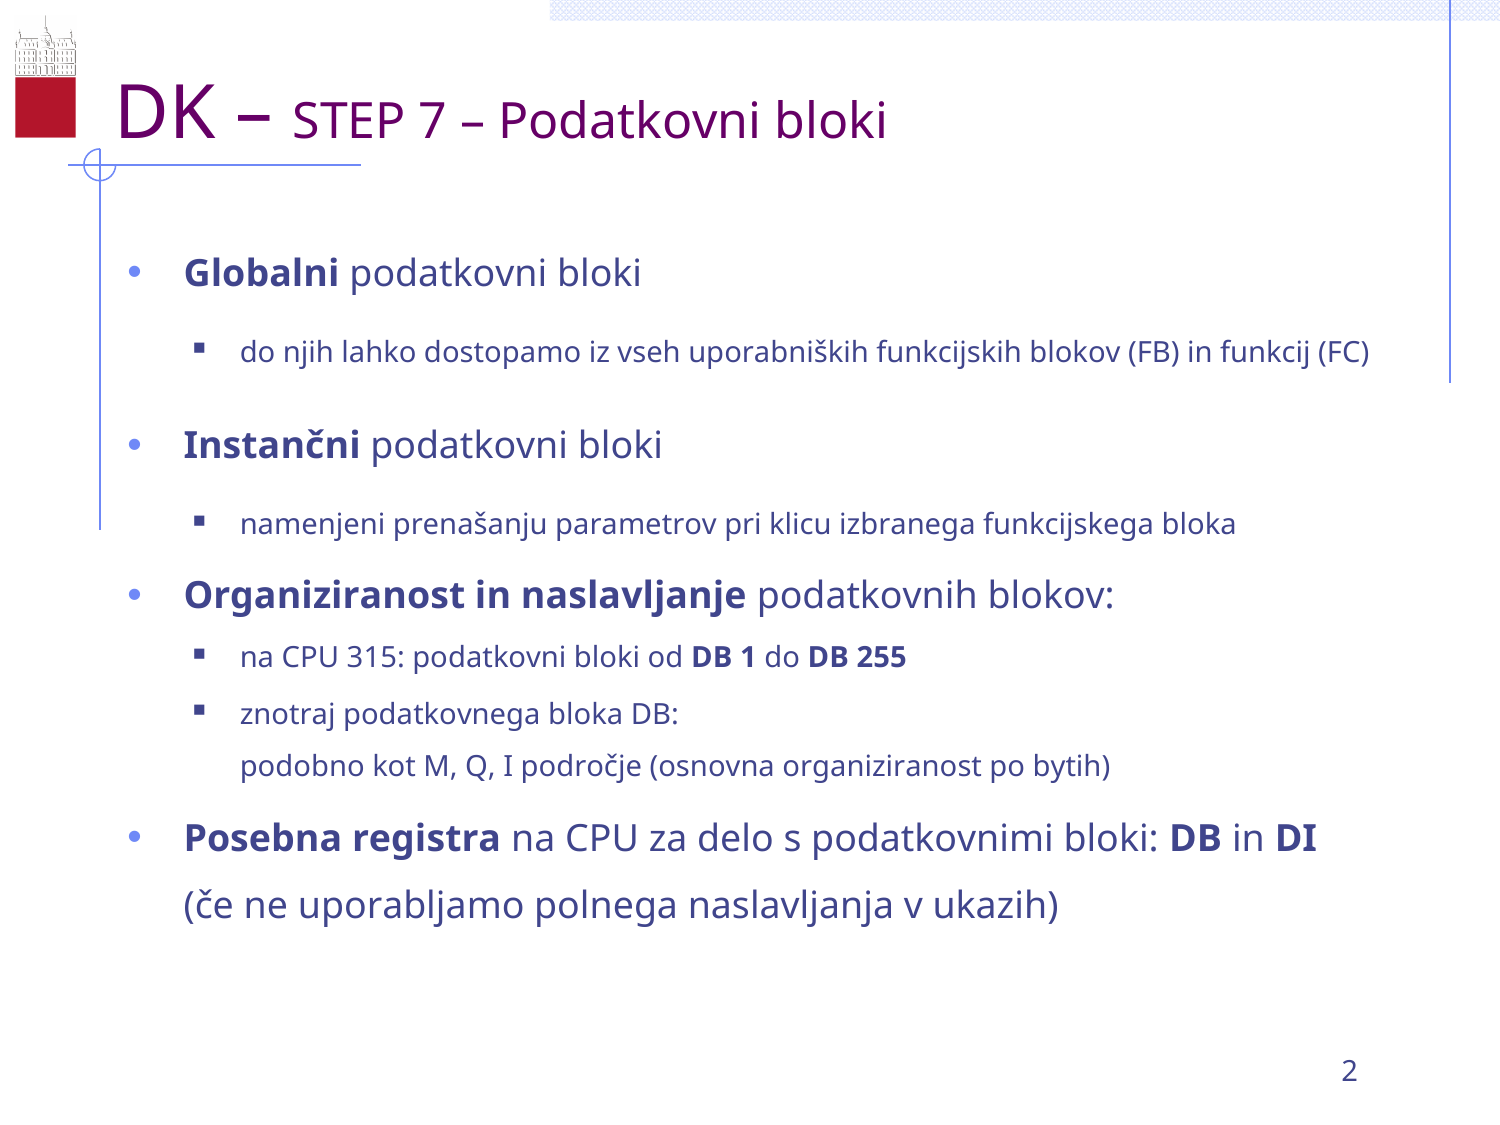

DK – STEP 7 – Podatkovni bloki
# Globalni podatkovni bloki
do njih lahko dostopamo iz vseh uporabniških funkcijskih blokov (FB) in funkcij (FC)
Instančni podatkovni bloki
namenjeni prenašanju parametrov pri klicu izbranega funkcijskega bloka
Organiziranost in naslavljanje podatkovnih blokov:
na CPU 315: podatkovni bloki od DB 1 do DB 255
znotraj podatkovnega bloka DB:
podobno kot M, Q, I področje (osnovna organiziranost po bytih)
Posebna registra na CPU za delo s podatkovnimi bloki: DB in DI
(če ne uporabljamo polnega naslavljanja v ukazih)